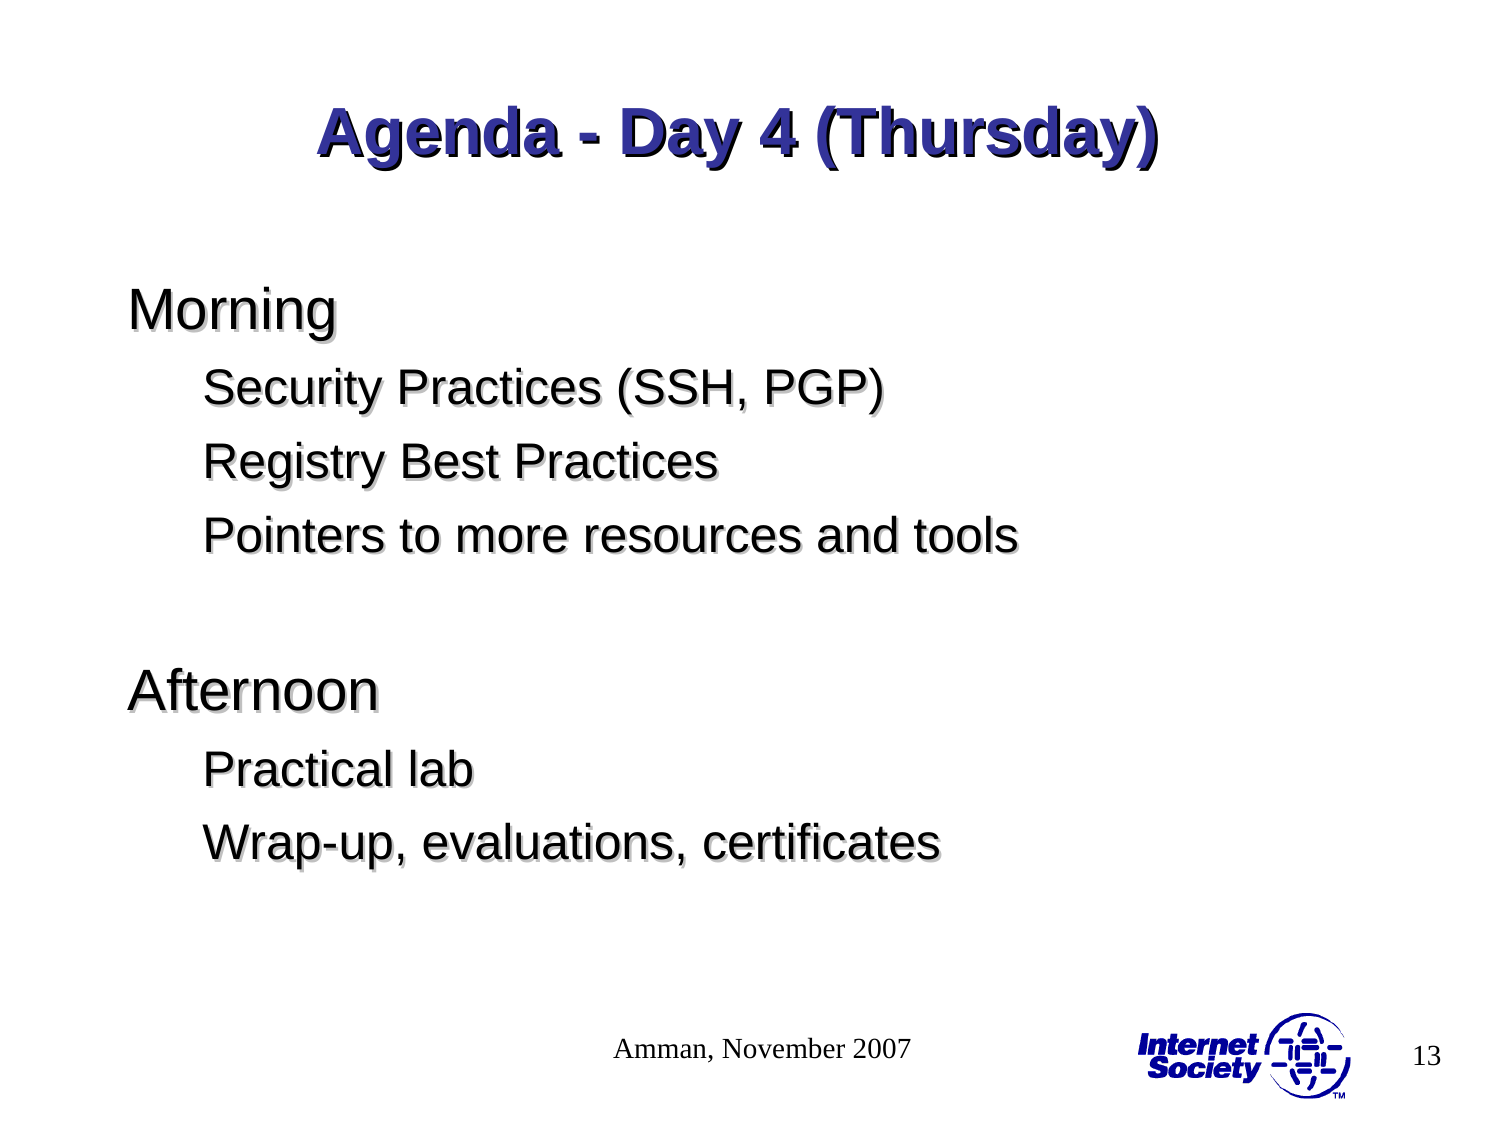

# Agenda - Day 4 (Thursday)
Morning
Security Practices (SSH, PGP)
Registry Best Practices
Pointers to more resources and tools
Afternoon
Practical lab
Wrap-up, evaluations, certificates